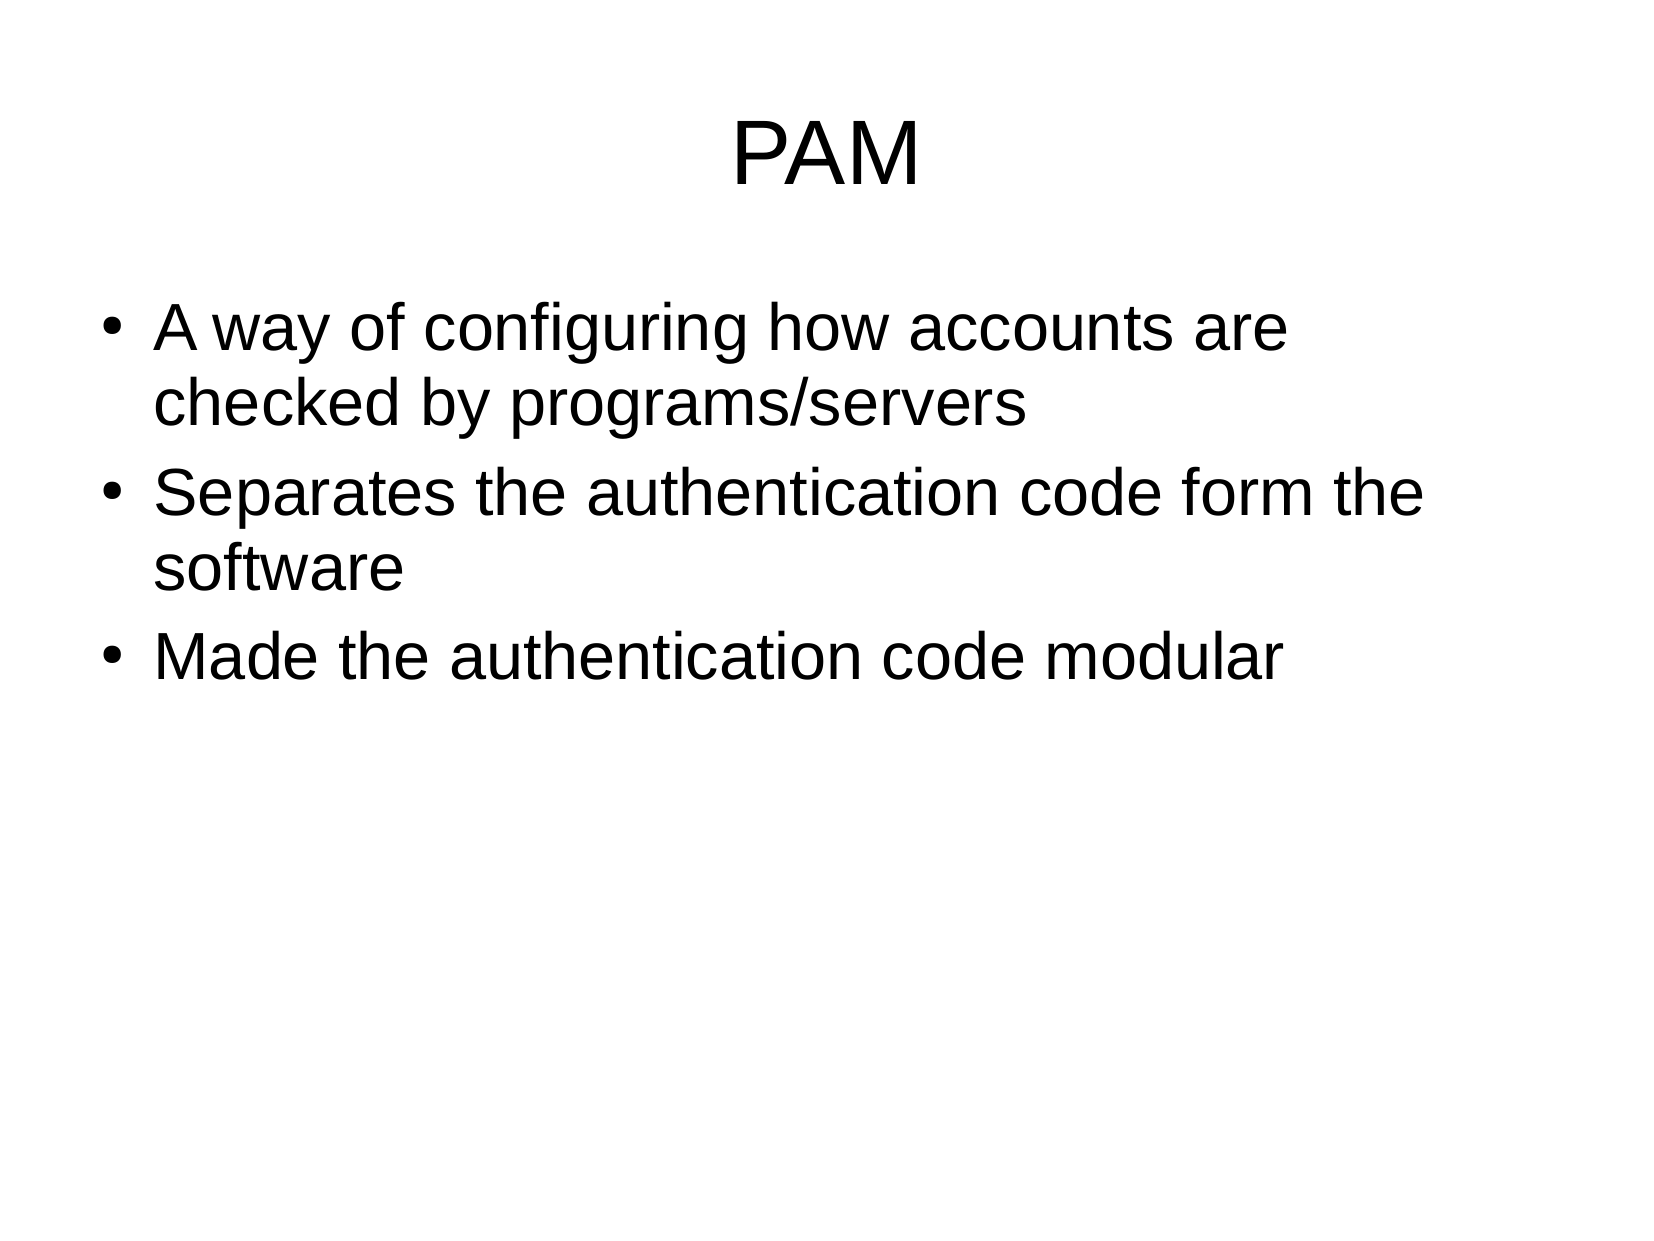

# PAM
A way of configuring how accounts are checked by programs/servers
Separates the authentication code form the software
Made the authentication code modular